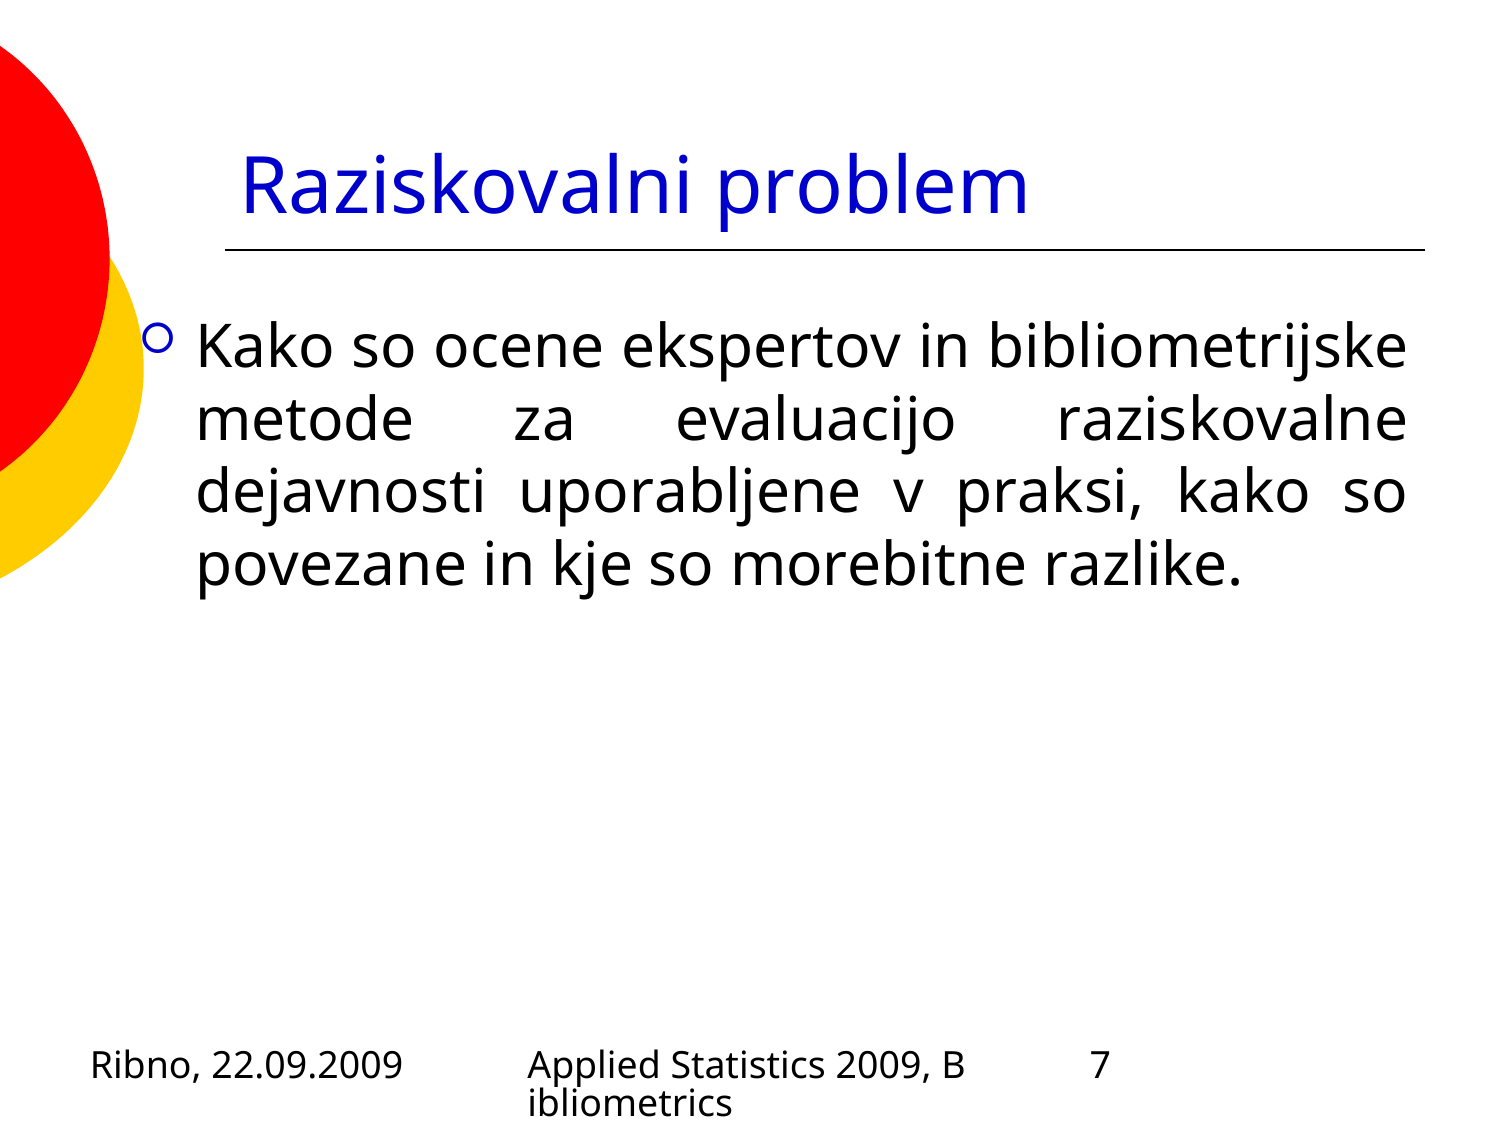

# Raziskovalni problem
Kako so ocene ekspertov in bibliometrijske metode za evaluacijo raziskovalne dejavnosti uporabljene v praksi, kako so povezane in kje so morebitne razlike.
Ribno, 22.09.2009
Applied Statistics 2009, Bibliometrics
7